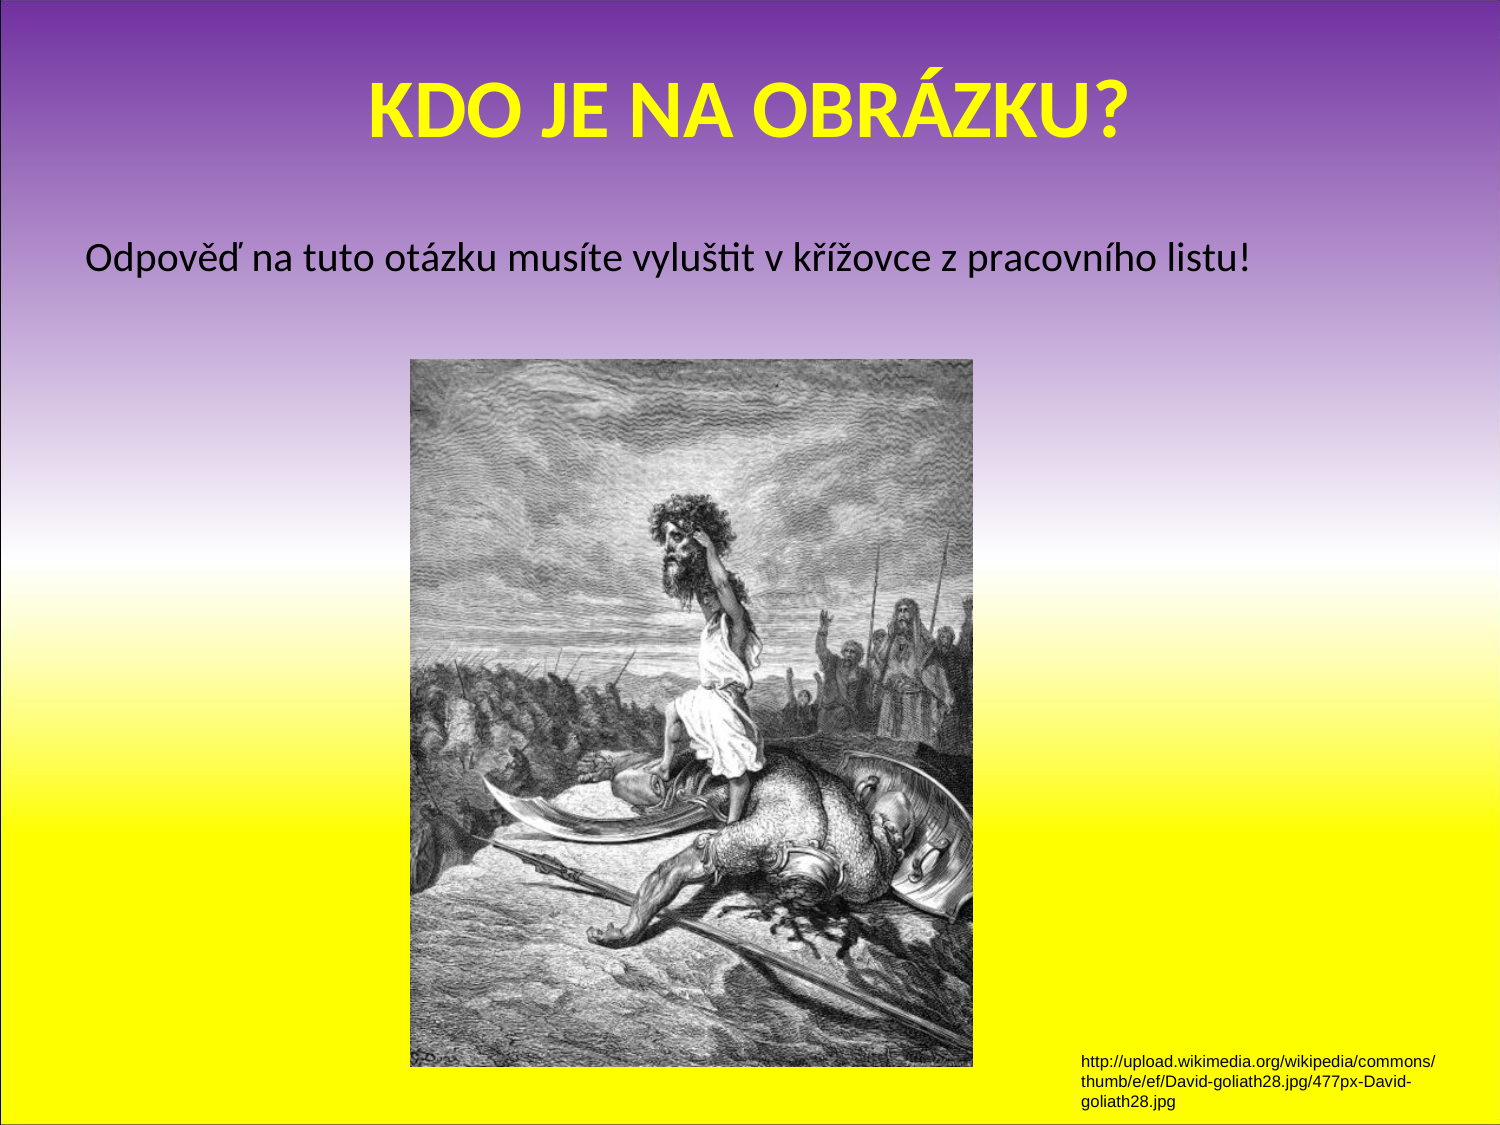

# KDO JE NA OBRÁZKU?
Odpověď na tuto otázku musíte vyluštit v křížovce z pracovního listu!
http://upload.wikimedia.org/wikipedia/commons/thumb/e/ef/David-goliath28.jpg/477px-David-goliath28.jpg